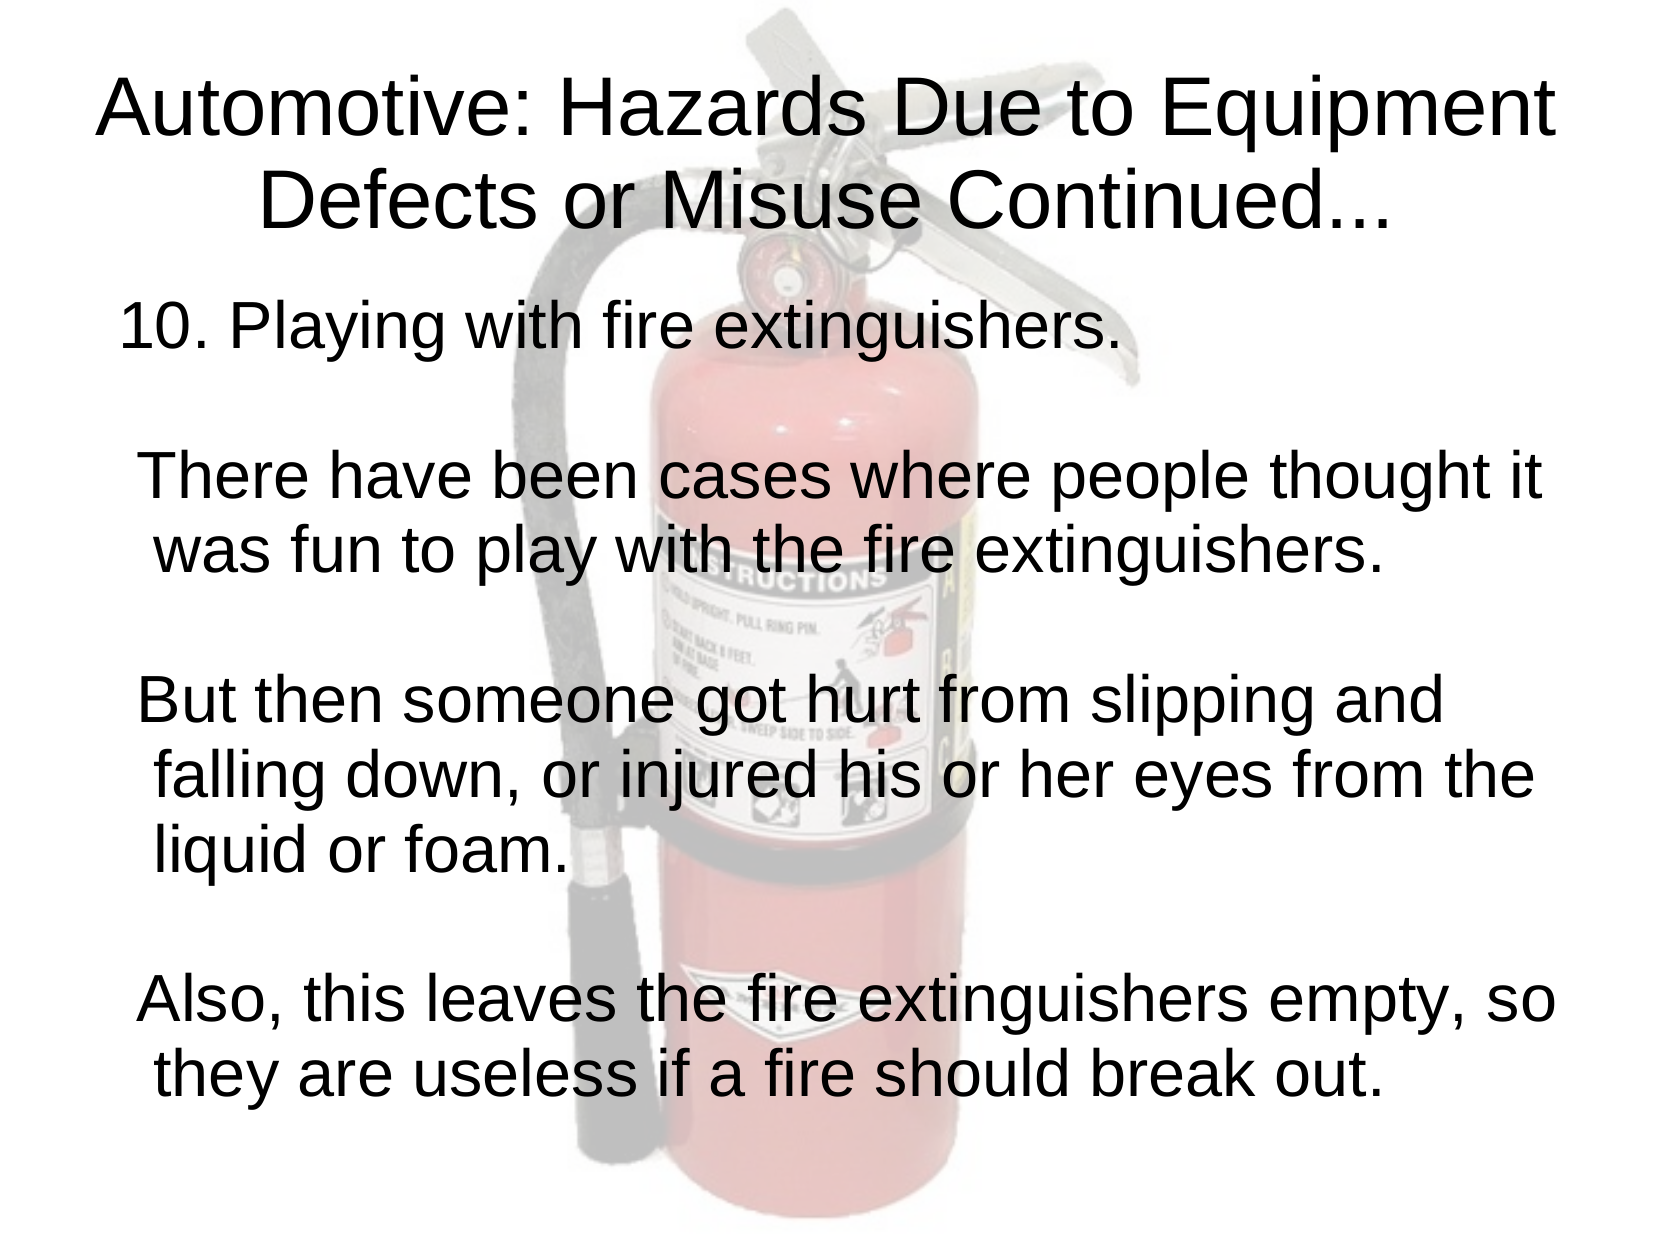

# Automotive: Hazards Due to Equipment Defects or Misuse Continued...
10. Playing with fire extinguishers.
 There have been cases where people thought it was fun to play with the fire extinguishers.
 But then someone got hurt from slipping and falling down, or injured his or her eyes from the liquid or foam.
 Also, this leaves the fire extinguishers empty, so they are useless if a fire should break out.